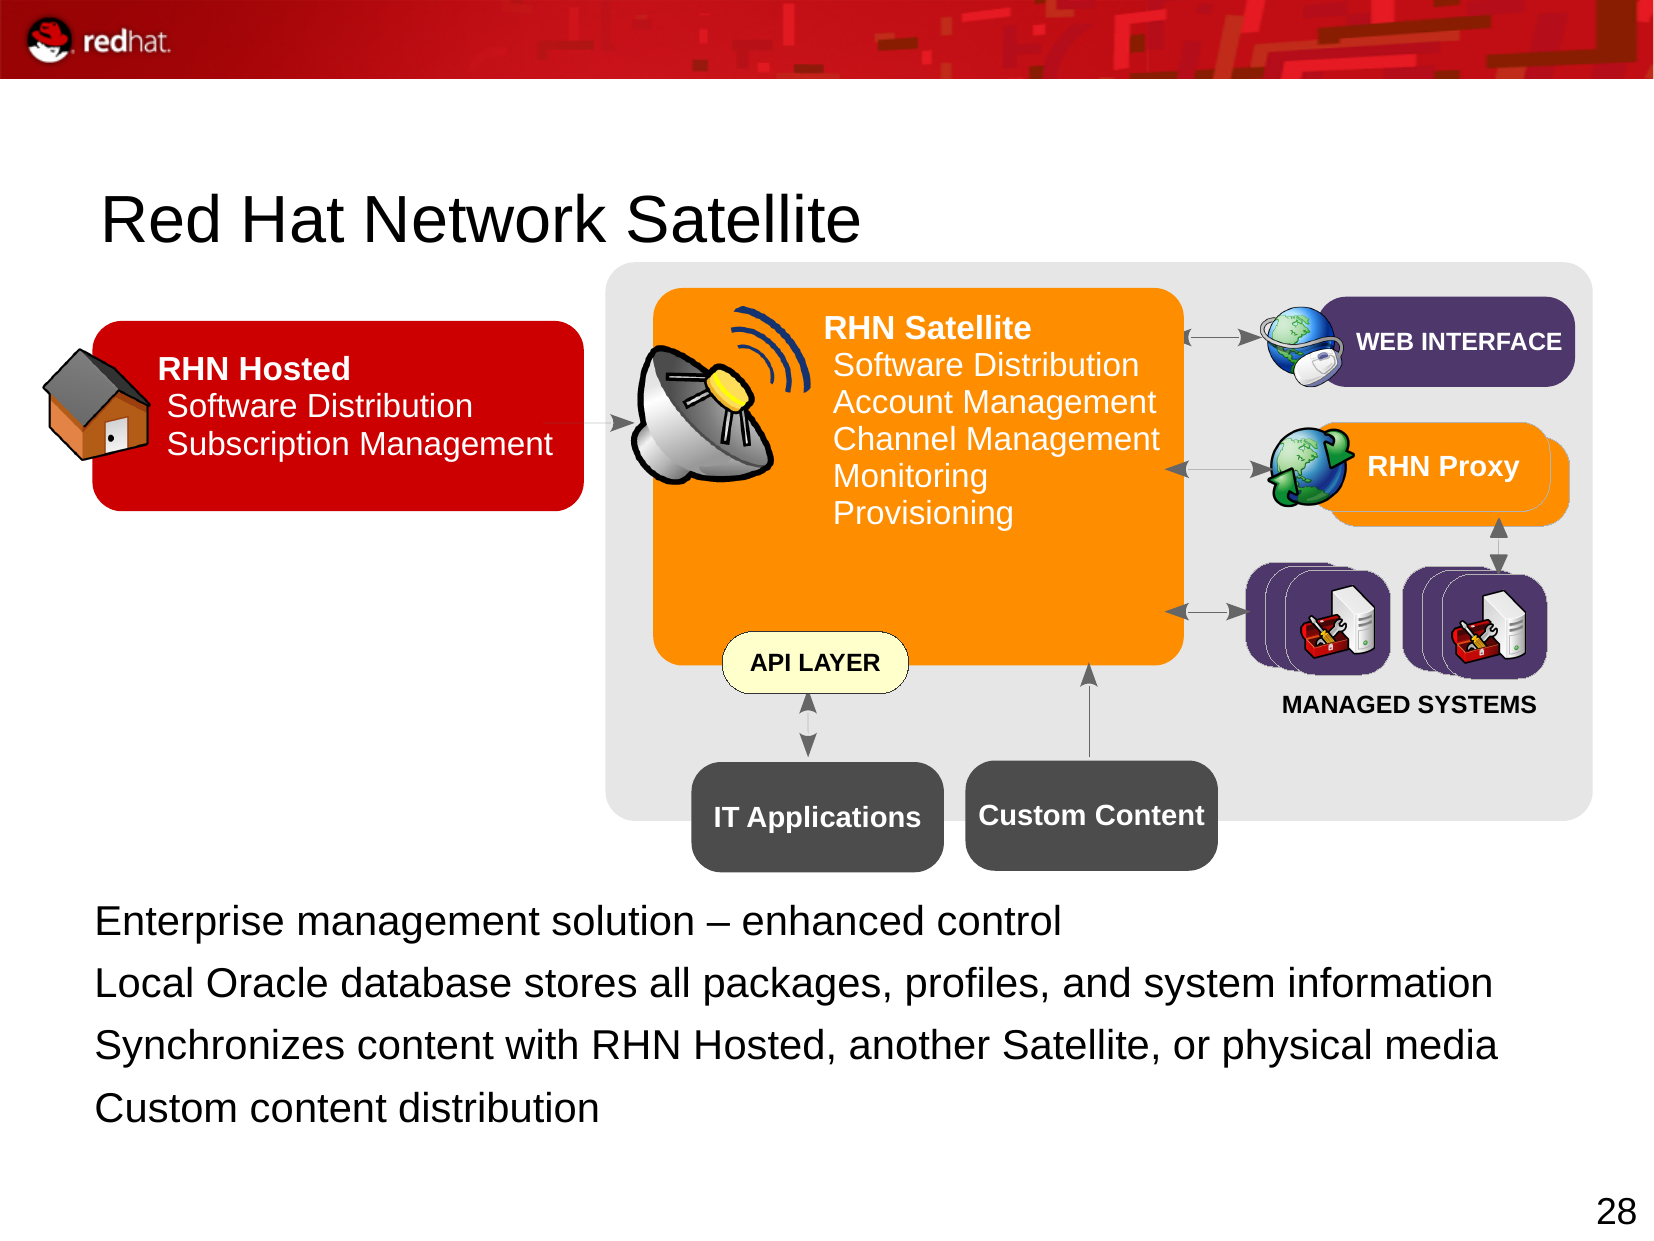

# Red Hat Network Satellite
WEB INTERFACE
RHN Satellite
 Software Distribution
 Account Management
 Channel Management
 Monitoring
 Provisioning
RHN Hosted
 Software Distribution
 Subscription Management
RHN Proxy
API LAYER
MANAGED SYSTEMS
Custom Content
IT Applications
Enterprise management solution – enhanced control
Local Oracle database stores all packages, profiles, and system information
Synchronizes content with RHN Hosted, another Satellite, or physical media
Custom content distribution